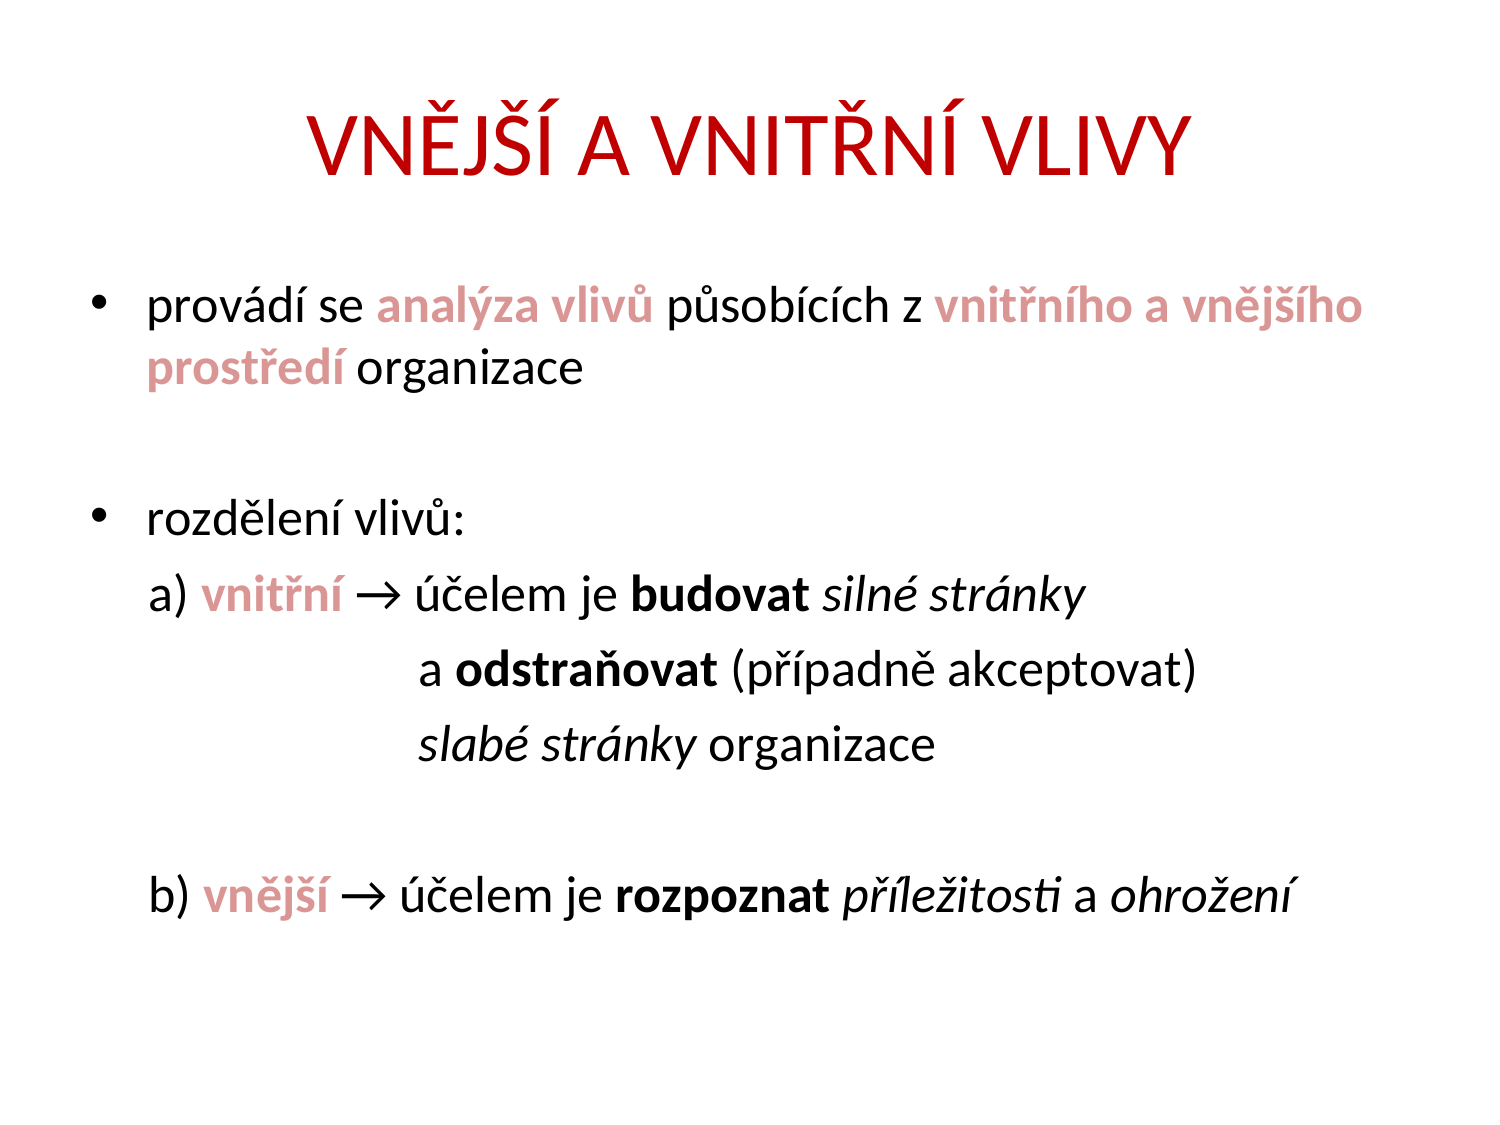

# VNĚJŠÍ A VNITŘNÍ VLIVY
provádí se analýza vlivů působících z vnitřního a vnějšího prostředí organizace
rozdělení vlivů:
 a) vnitřní → účelem je budovat silné stránky
 a odstraňovat (případně akceptovat)
 slabé stránky organizace
 b) vnější → účelem je rozpoznat příležitosti a ohrožení